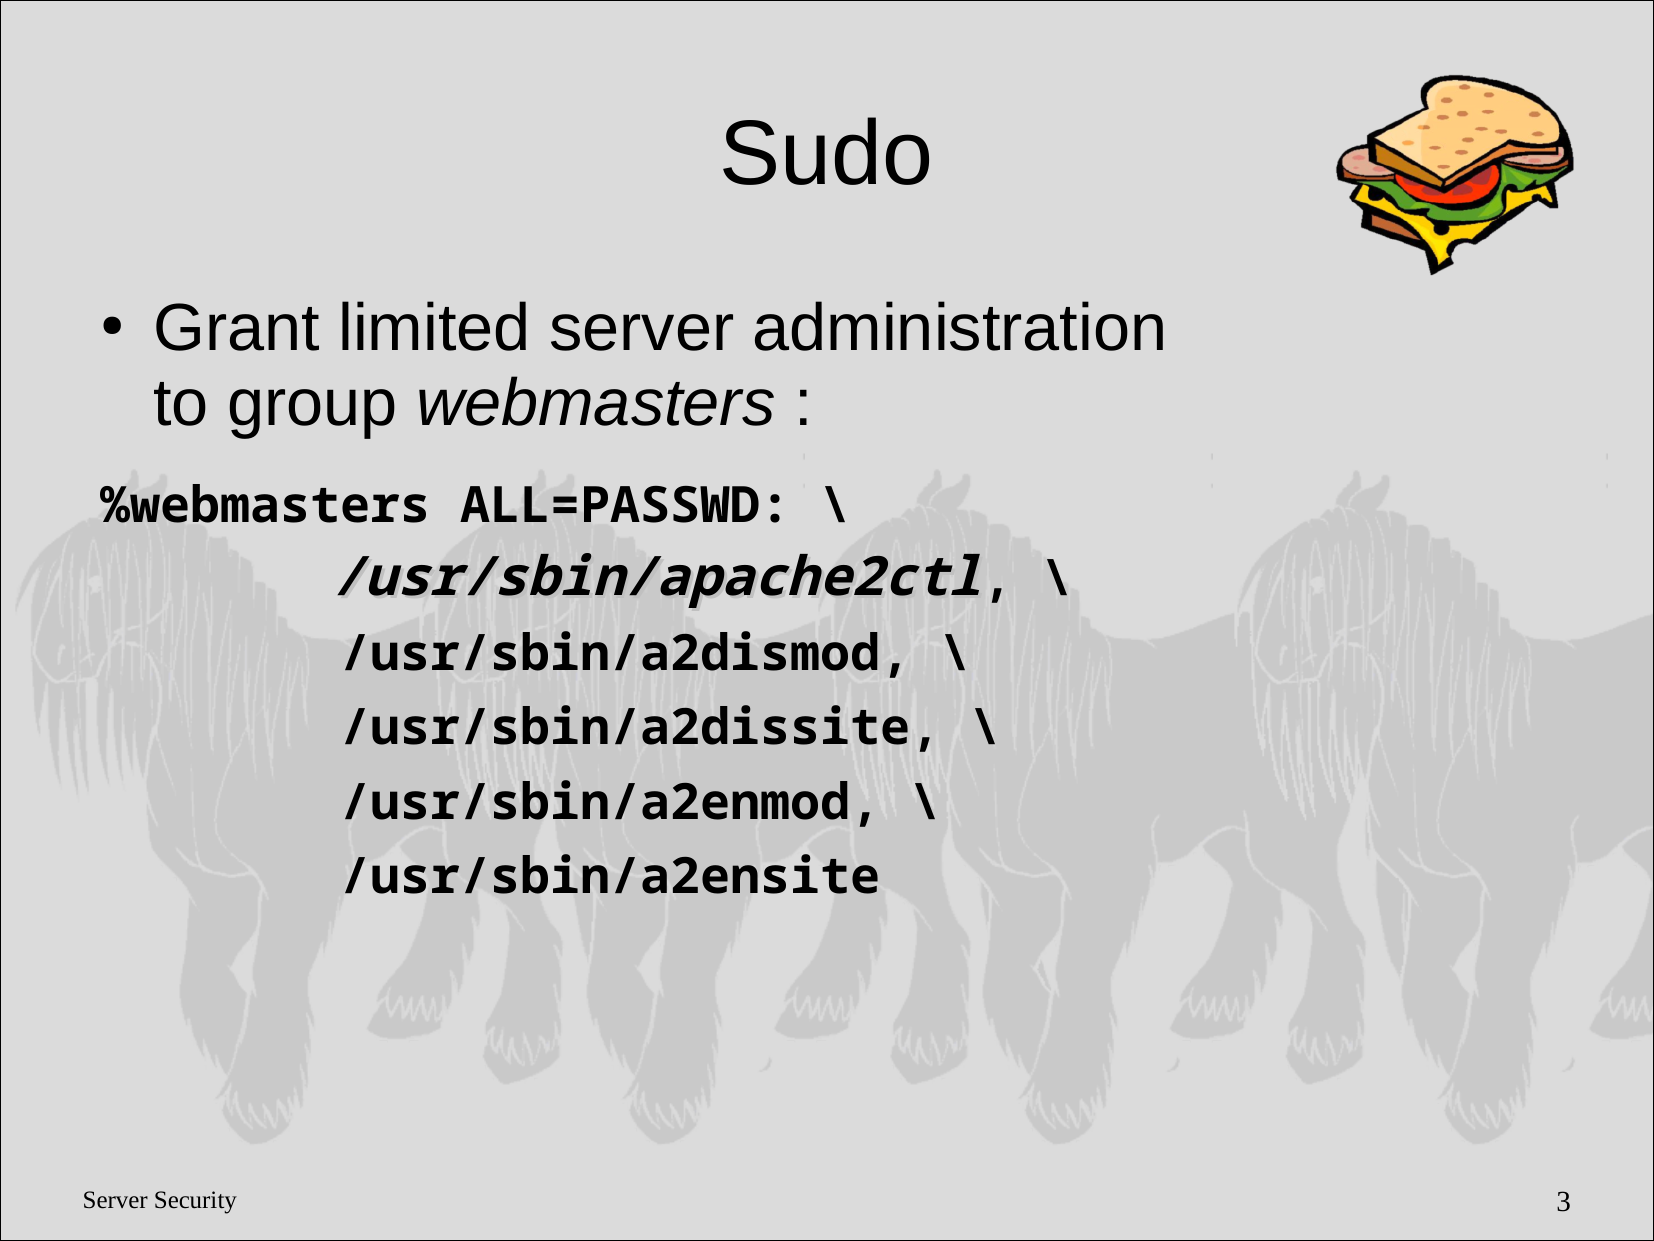

# Sudo
Grant limited server administration
to group webmasters :
%webmasters ALL=PASSWD: \
		 /usr/sbin/apache2ctl, \
 /usr/sbin/a2dismod, \
 /usr/sbin/a2dissite, \
 /usr/sbin/a2enmod, \
 /usr/sbin/a2ensite